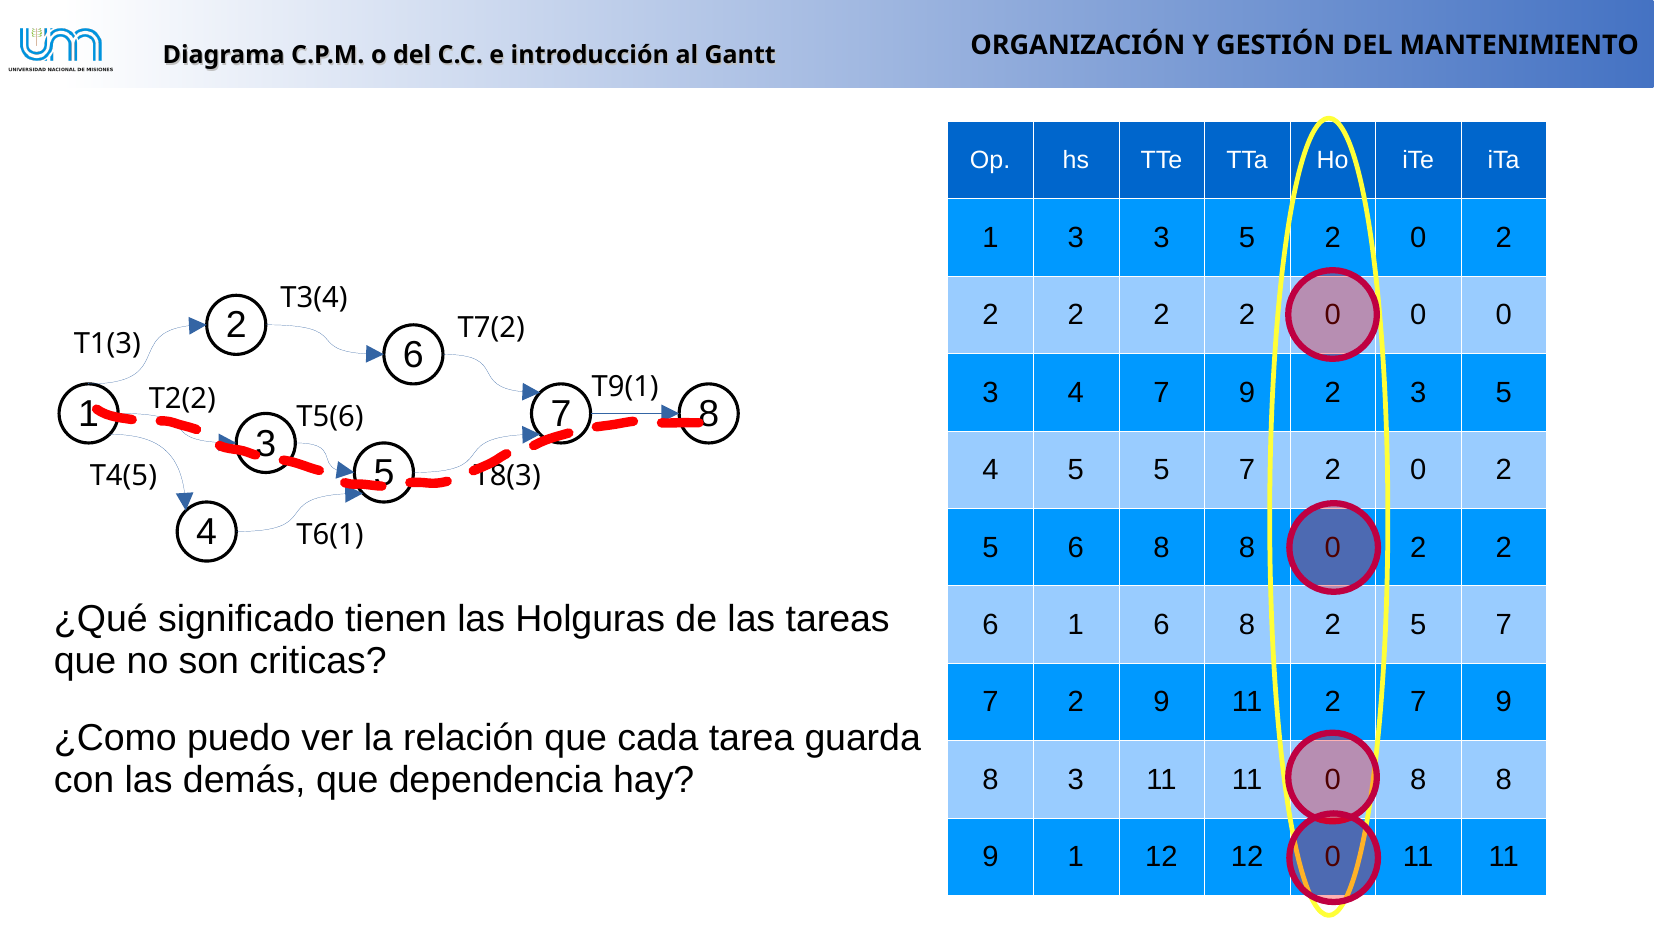

ORGANIZACIÓN Y GESTIÓN DEL MANTENIMIENTO
Diagrama C.P.M. o del C.C. e introducción al Gantt
| Op. | hs | TTe | TTa | Ho | iTe | iTa |
| --- | --- | --- | --- | --- | --- | --- |
| 1 | 3 | 3 | 5 | 2 | 0 | 2 |
| 2 | 2 | 2 | 2 | 0 | 0 | 0 |
| 3 | 4 | 7 | 9 | 2 | 3 | 5 |
| 4 | 5 | 5 | 7 | 2 | 0 | 2 |
| 5 | 6 | 8 | 8 | 0 | 2 | 2 |
| 6 | 1 | 6 | 8 | 2 | 5 | 7 |
| 7 | 2 | 9 | 11 | 2 | 7 | 9 |
| 8 | 3 | 11 | 11 | 0 | 8 | 8 |
| 9 | 1 | 12 | 12 | 0 | 11 | 11 |
T3(4)
2
T7(2)
T1(3)
6
T9(1)
T2(2)
1
7
8
T5(6)
3
5
T4(5)
T8(3)
4
T6(1)
¿Qué significado tienen las Holguras de las tareas
que no son criticas?
¿Como puedo ver la relación que cada tarea guarda
con las demás, que dependencia hay?